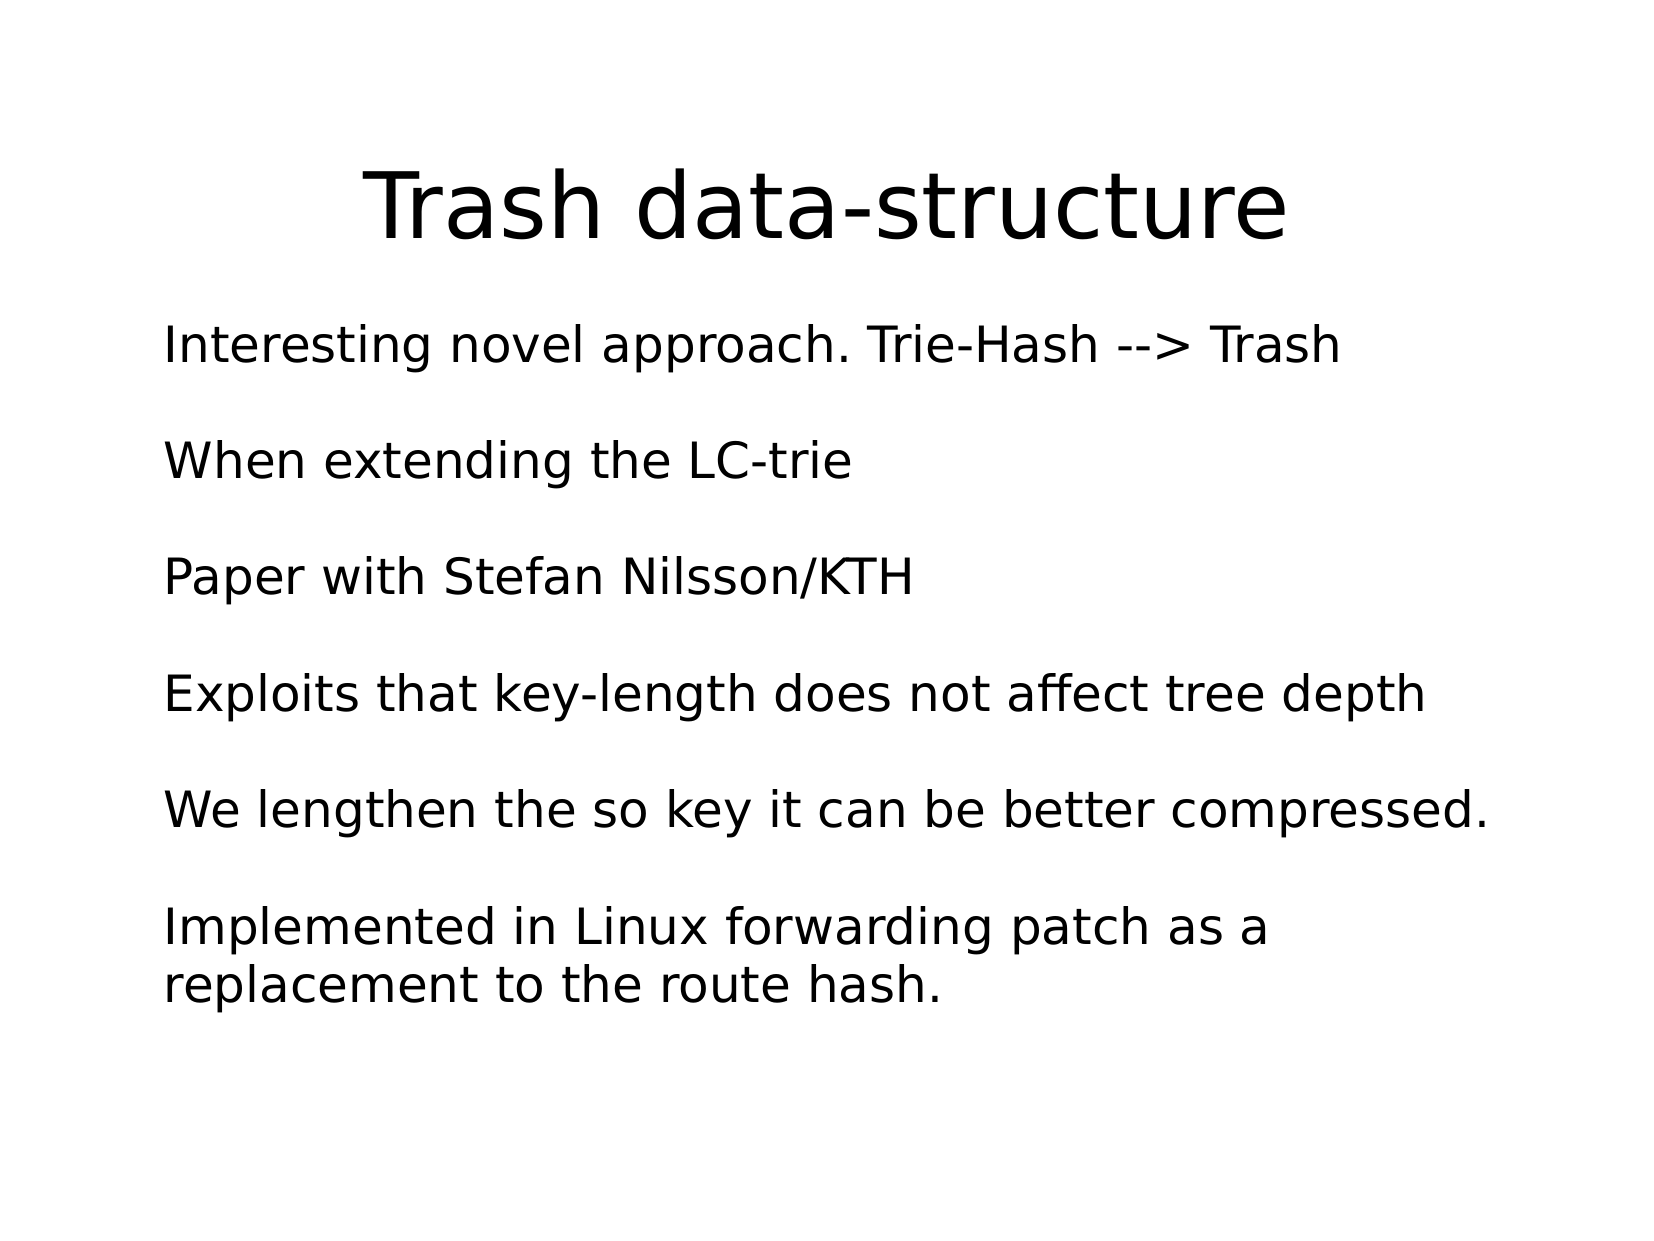

# Trash data-structure
Interesting novel approach. Trie-Hash --> Trash
When extending the LC-trie
Paper with Stefan Nilsson/KTH
Exploits that key-length does not affect tree depth
We lengthen the so key it can be better compressed.
Implemented in Linux forwarding patch as a
replacement to the route hash.